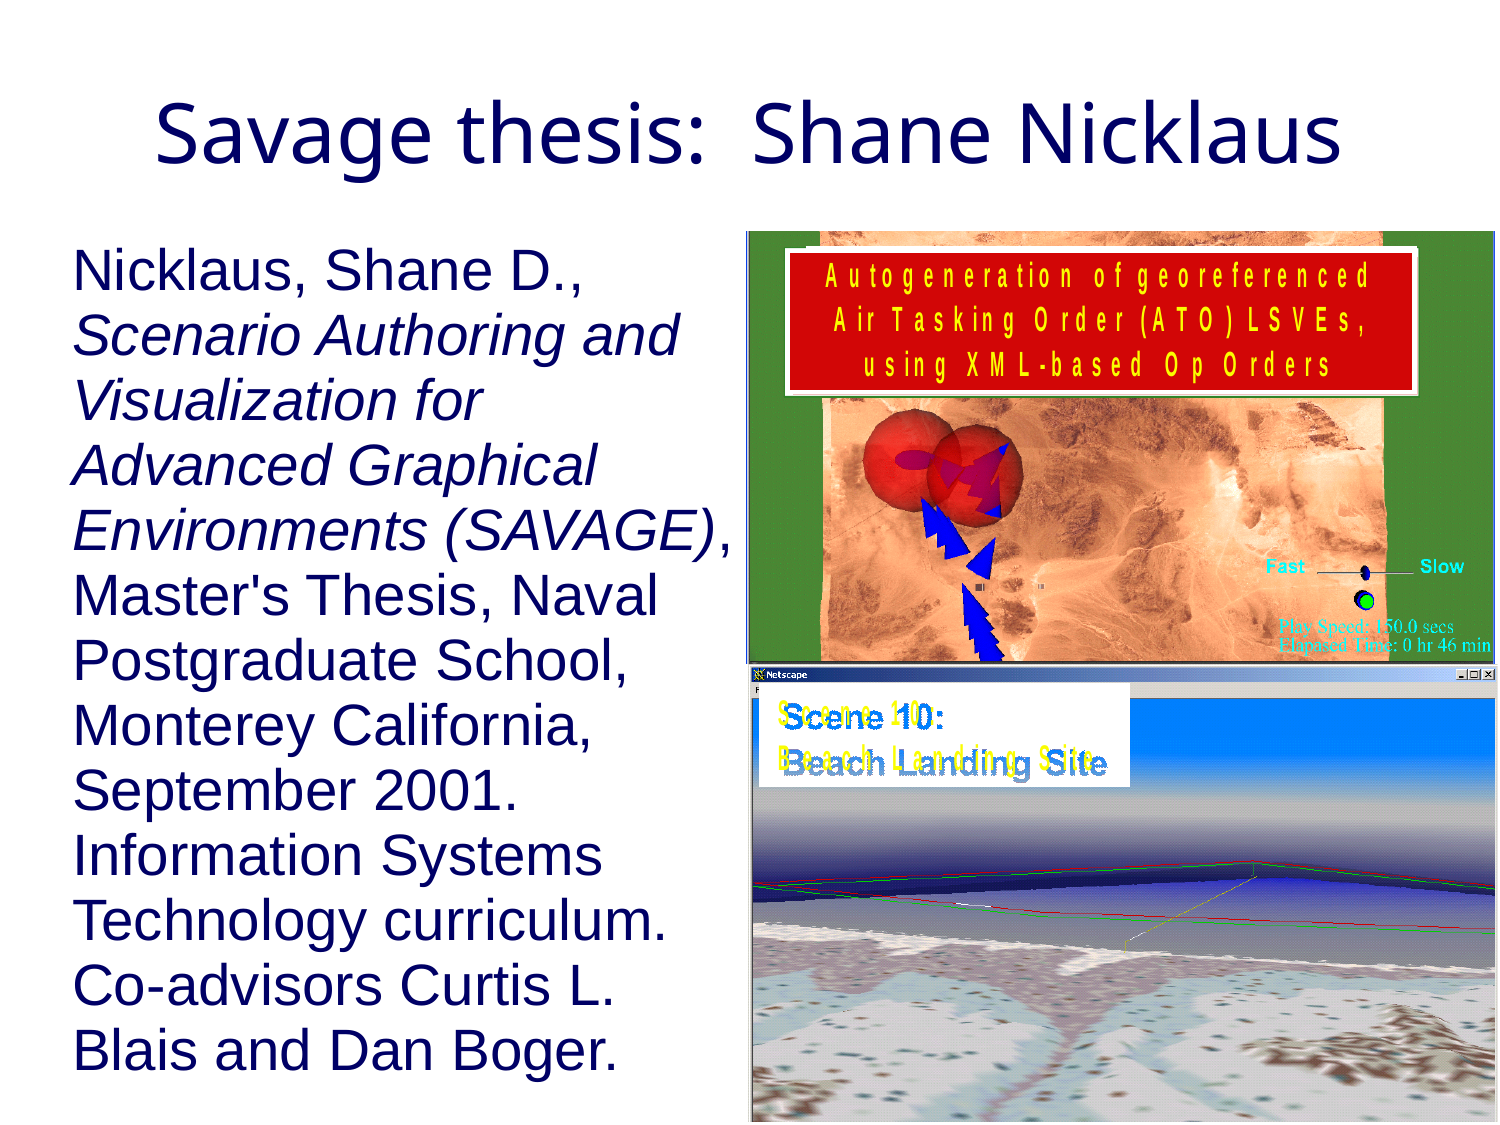

# Savage thesis: Shane Nicklaus
Nicklaus, Shane D., Scenario Authoring and Visualization for Advanced Graphical Environments (SAVAGE), Master's Thesis, Naval Postgraduate School, Monterey California, September 2001. Information Systems Technology curriculum. Co-advisors Curtis L. Blais and Dan Boger.